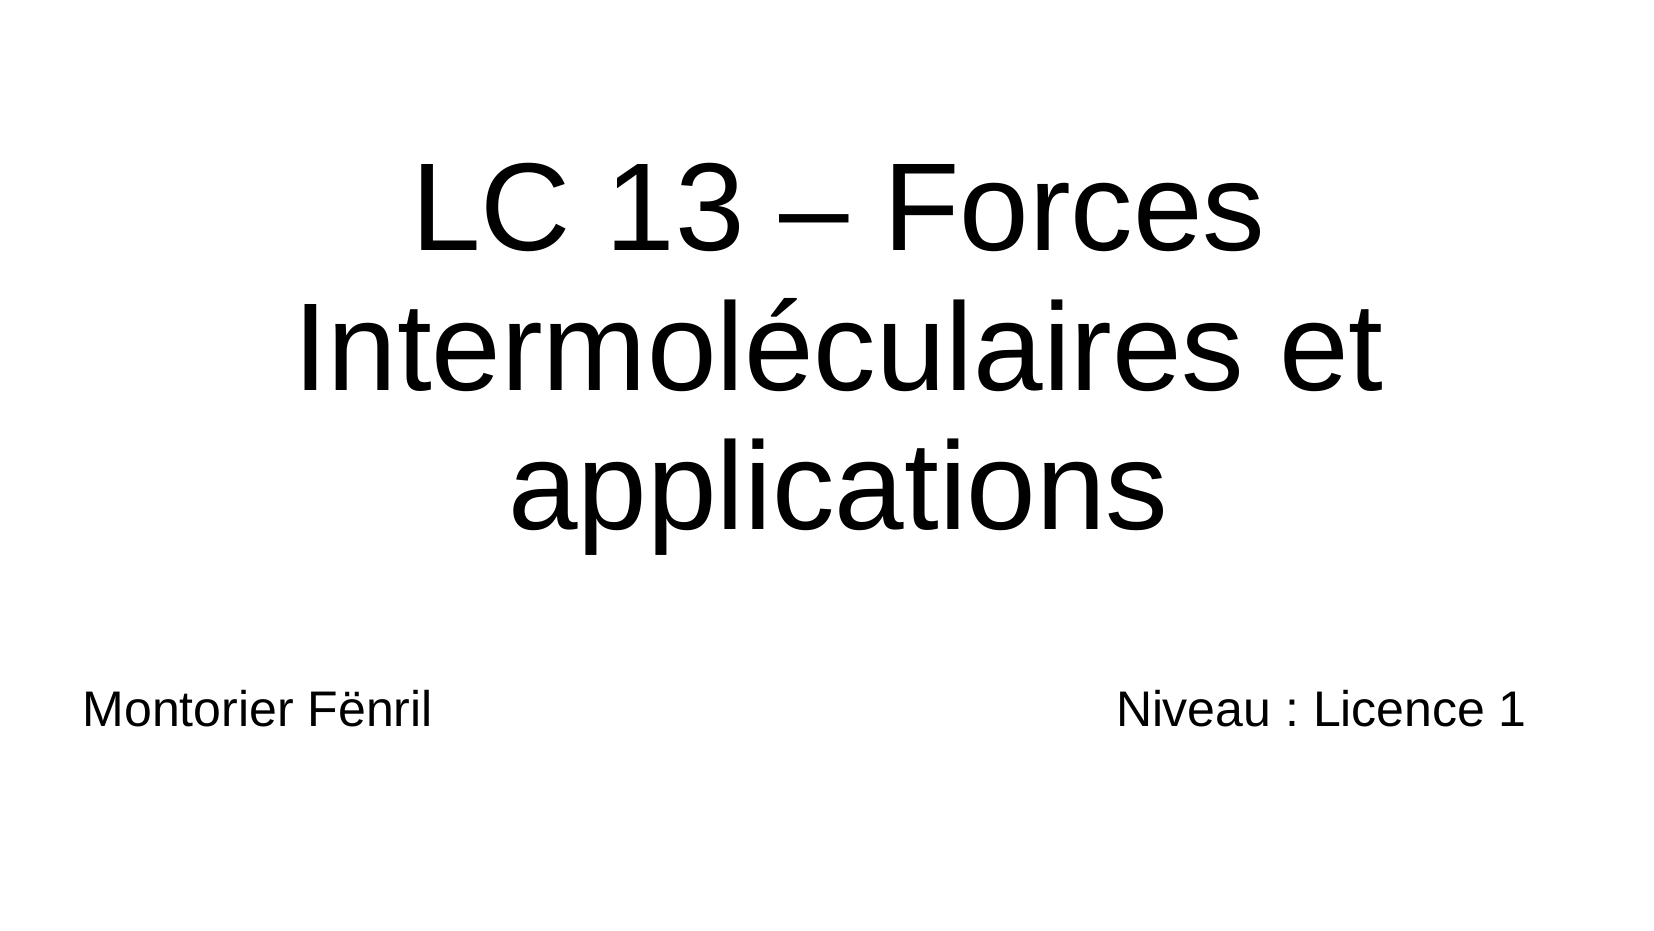

# LC 13 – Forces Intermoléculaires et applications
Montorier Fënril										Niveau : Licence 1